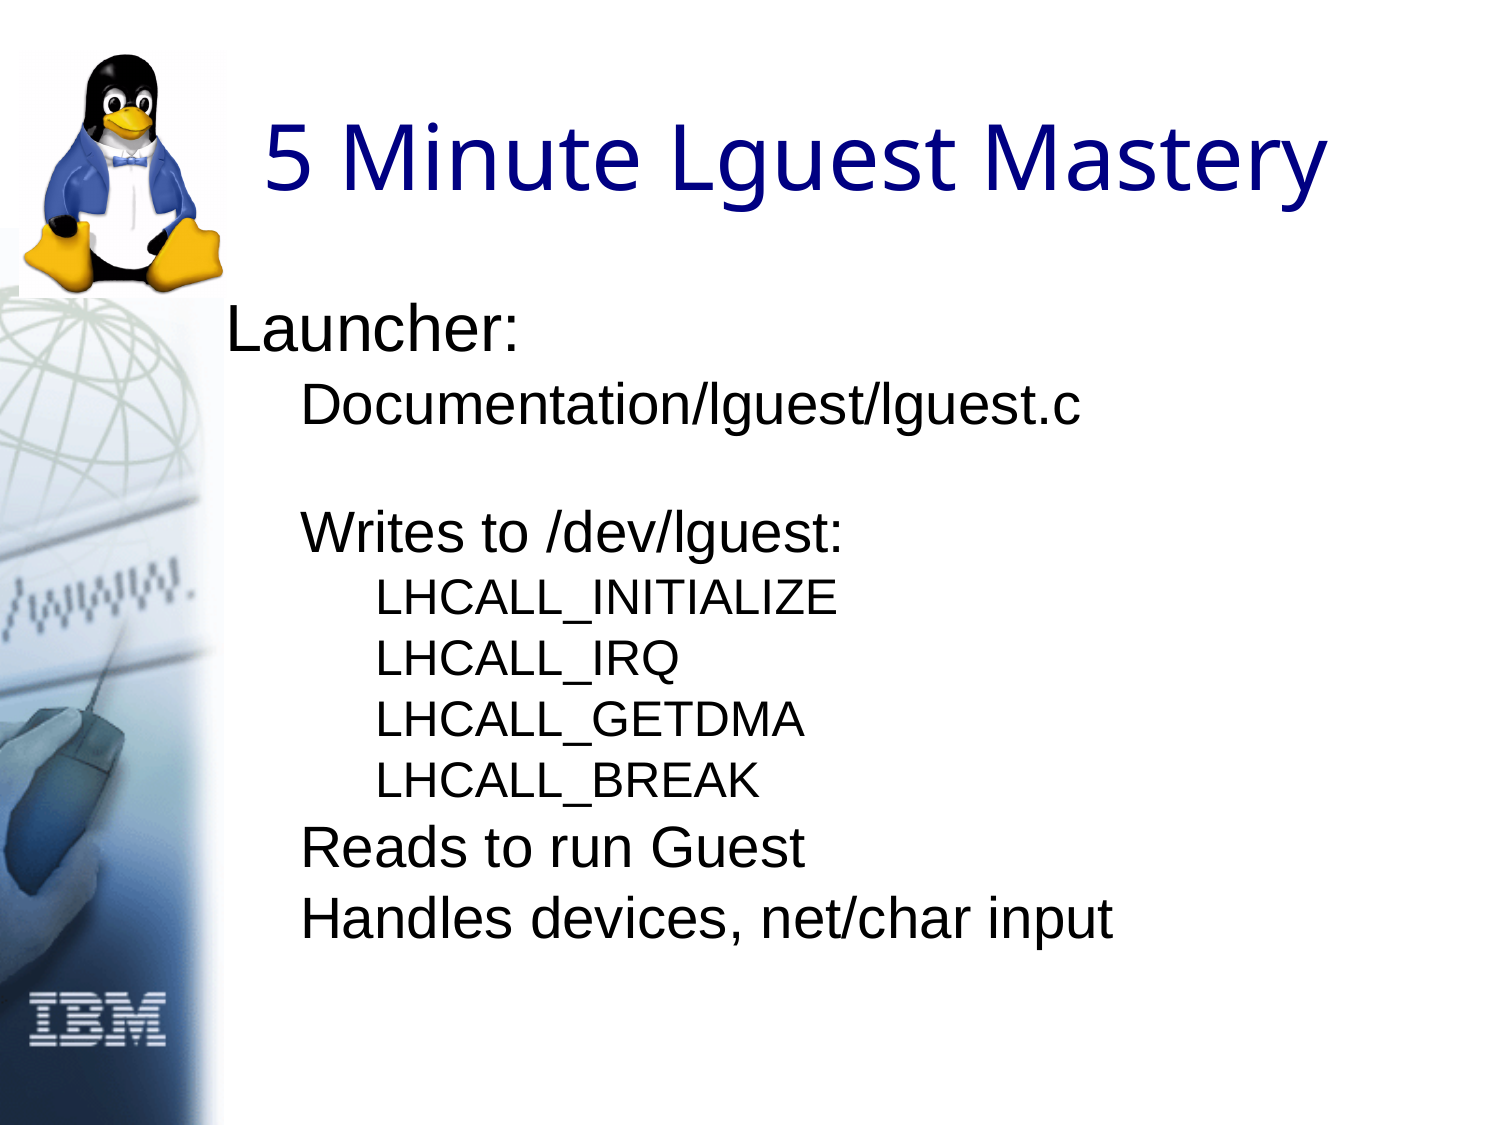

# 5 Minute Lguest Mastery
Launcher:
Documentation/lguest/lguest.c
Writes to /dev/lguest:
LHCALL_INITIALIZE
LHCALL_IRQ
LHCALL_GETDMA
LHCALL_BREAK
Reads to run Guest
Handles devices, net/char input